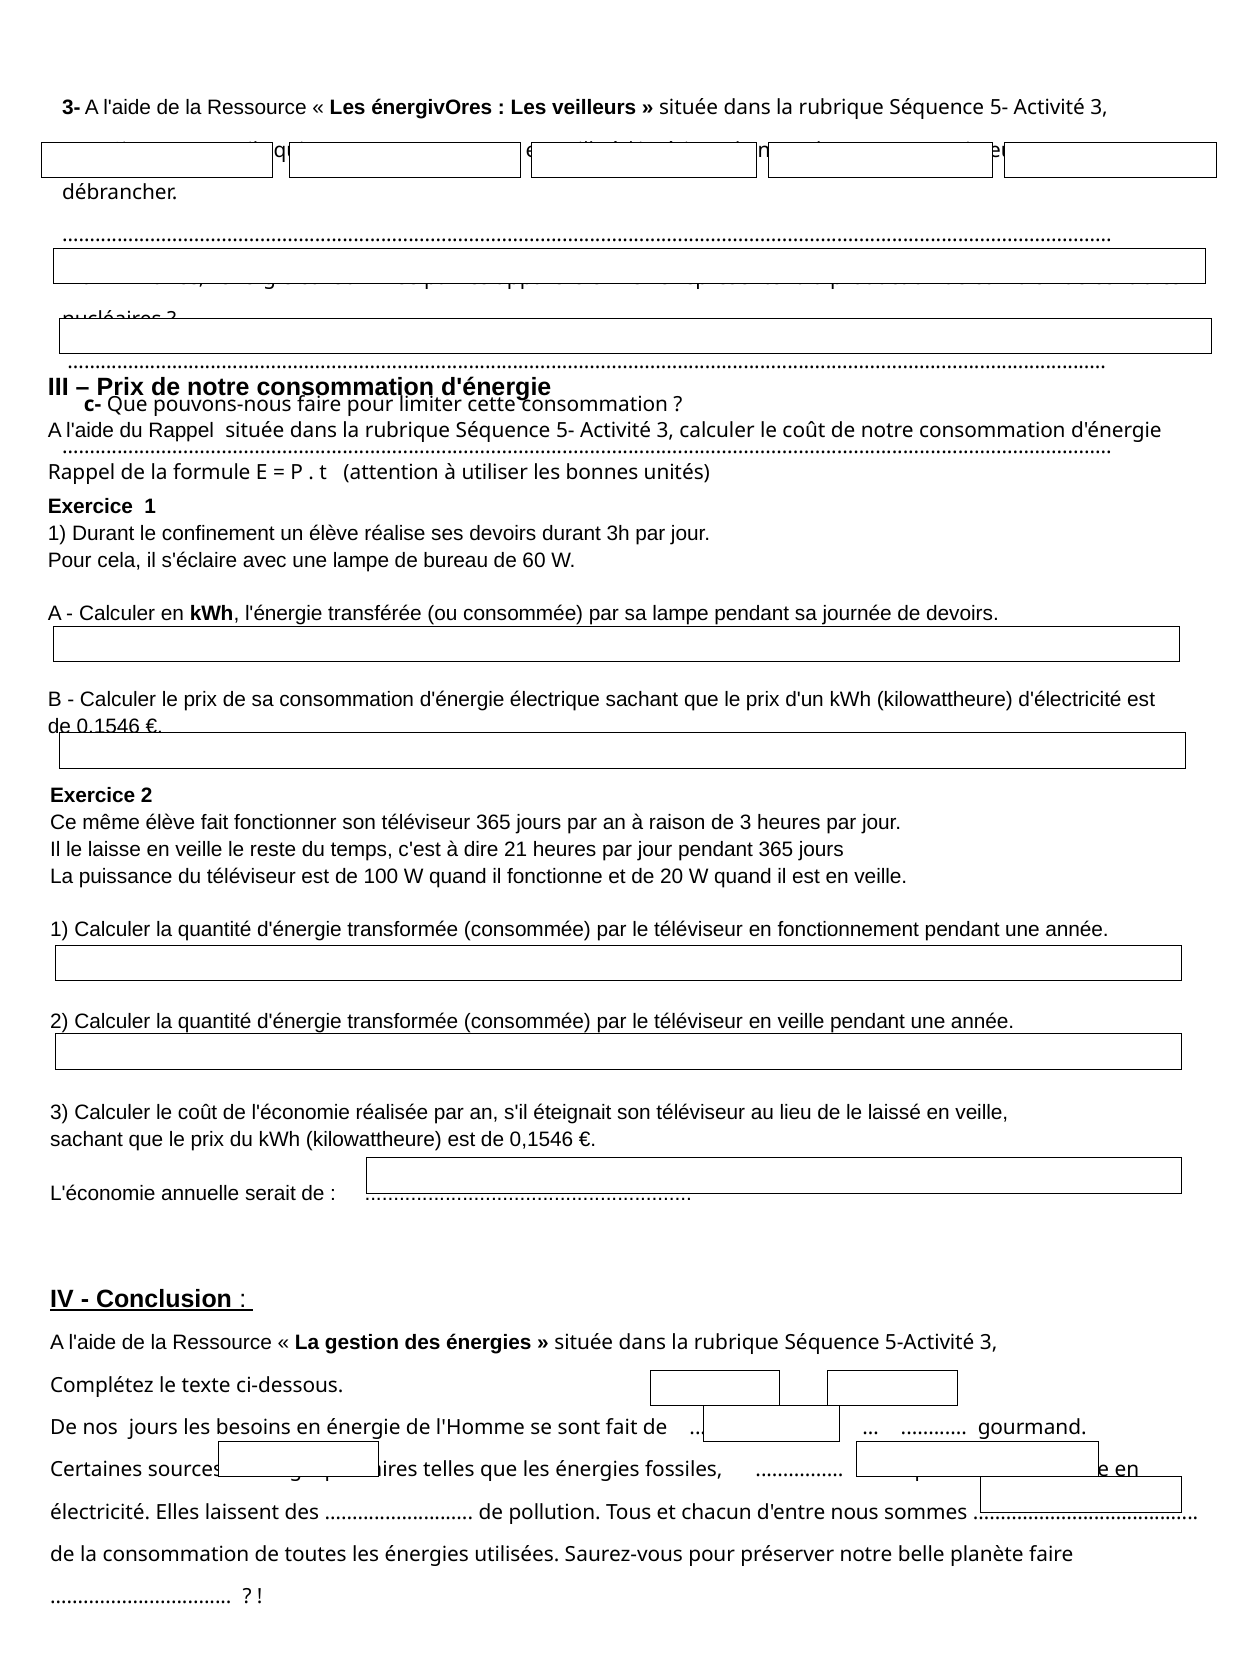

3- A l'aide de la Ressource « Les énergivOres : Les veilleurs » située dans la rubrique Séquence 5- Activité 3,
 a- Citez 5 appareils qui restent constamment en veille à l'intérieur de notre logement et qui peuvent se débrancher.
…….........................................................................................................................................................................................
 b- En France, l'énergie consommée par les appareils en veille représentent la production de combien de centrales nucléaires ?
 …….......................................................................................................................................................................................
 c- Que pouvons-nous faire pour limiter cette consommation ?
…….........................................................................................................................................................................................
III – Prix de notre consommation d'énergie
A l'aide du Rappel située dans la rubrique Séquence 5- Activité 3, calculer le coût de notre consommation d'énergie
Rappel de la formule E = P . t (attention à utiliser les bonnes unités)
Exercice 1
1) Durant le confinement un élève réalise ses devoirs durant 3h par jour.
Pour cela, il s'éclaire avec une lampe de bureau de 60 W.
A - Calculer en kWh, l'énergie transférée (ou consommée) par sa lampe pendant sa journée de devoirs.
 ……....................................................................................................................................................................................
B - Calculer le prix de sa consommation d'énergie électrique sachant que le prix d'un kWh (kilowattheure) d'électricité est de 0,1546 €.
 .......................................................................................................................................................................................
Exercice 2
Ce même élève fait fonctionner son téléviseur 365 jours par an à raison de 3 heures par jour.
Il le laisse en veille le reste du temps, c'est à dire 21 heures par jour pendant 365 jours
La puissance du téléviseur est de 100 W quand il fonctionne et de 20 W quand il est en veille.
1) Calculer la quantité d'énergie transformée (consommée) par le téléviseur en fonctionnement pendant une année.
 ..................................................................................................................................................................................
2) Calculer la quantité d'énergie transformée (consommée) par le téléviseur en veille pendant une année.
 ..................................................................................................................................................................................
3) Calculer le coût de l'économie réalisée par an, s'il éteignait son téléviseur au lieu de le laissé en veille,
sachant que le prix du kWh (kilowattheure) est de 0,1546 €.
L'économie annuelle serait de : .........................................................
IV - Conclusion :
A l'aide de la Ressource « La gestion des énergies » située dans la rubrique Séquence 5-Activité 3,
Complétez le texte ci-dessous.
De nos jours les besoins en énergie de l'Homme se sont fait de ............ en … ............ gourmand.
Certaines sources d'énergie primaires telles que les énergies fossiles, ................ lorsqu'on les transforme en électricité. Elles laissent des …........................ de pollution. Tous et chacun d'entre nous sommes …...................................... de la consommation de toutes les énergies utilisées. Saurez-vous pour préserver notre belle planète faire …..............................  ? !